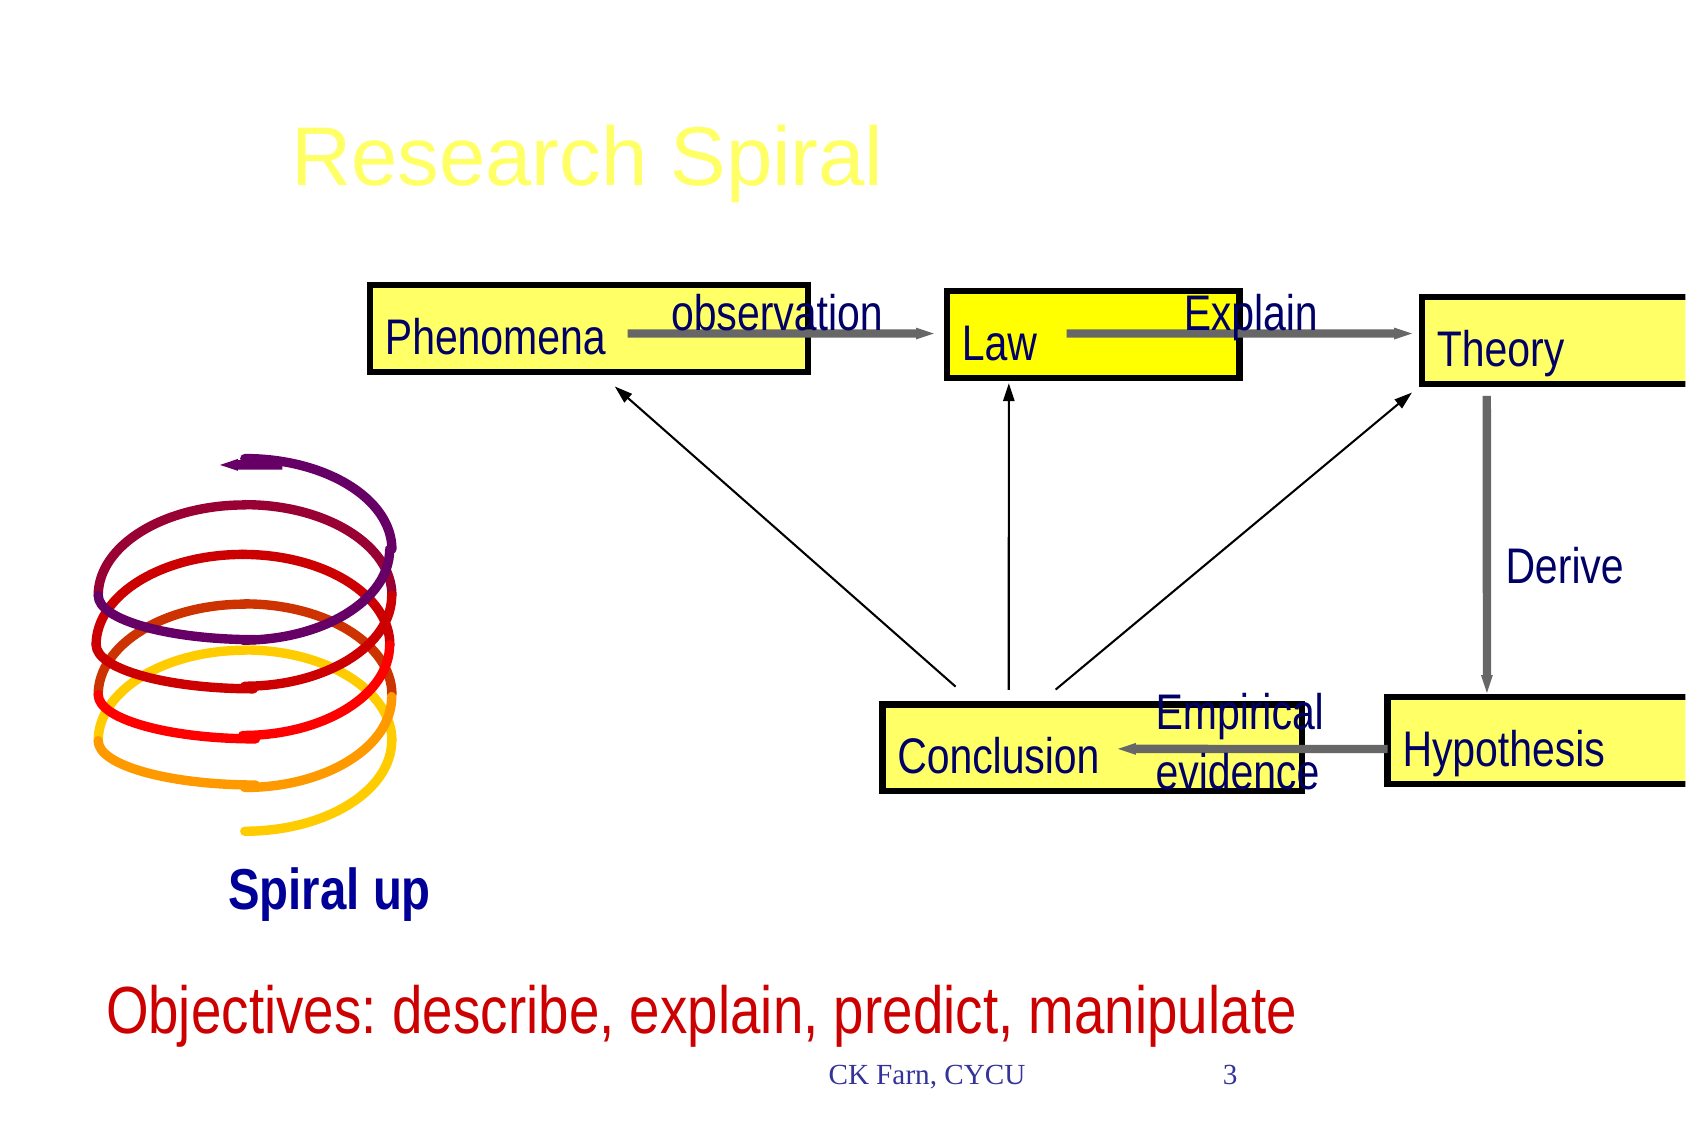

# Research Spiral
observation
Explain
Phenomena
Law
Theory
Derive
Empirical
evidence
Hypothesis
Conclusion
Spiral up
Objectives: describe, explain, predict, manipulate
CK Farn, CYCU